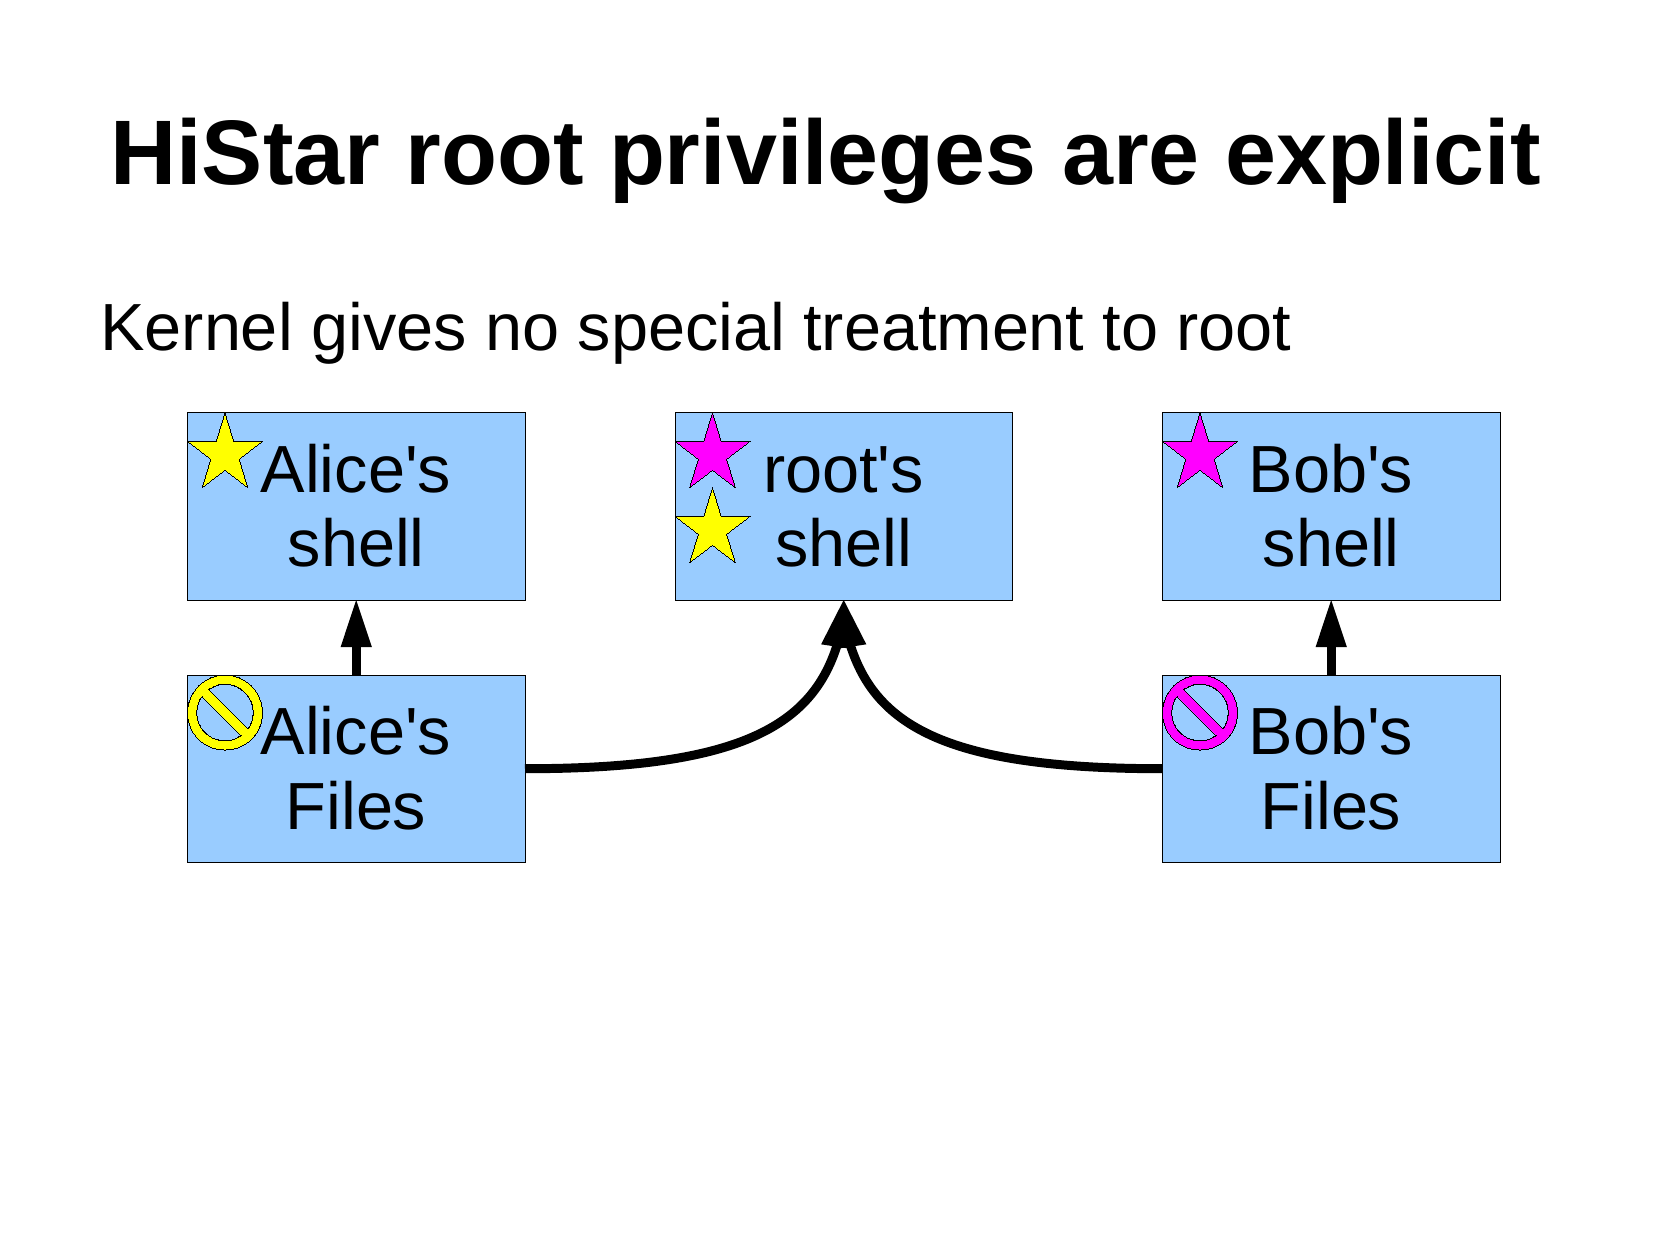

# HiStar root privileges are explicit
Kernel gives no special treatment to root
Alice's
shell
root's
shell
Bob's
shell
Alice's
Files
Bob's
Files